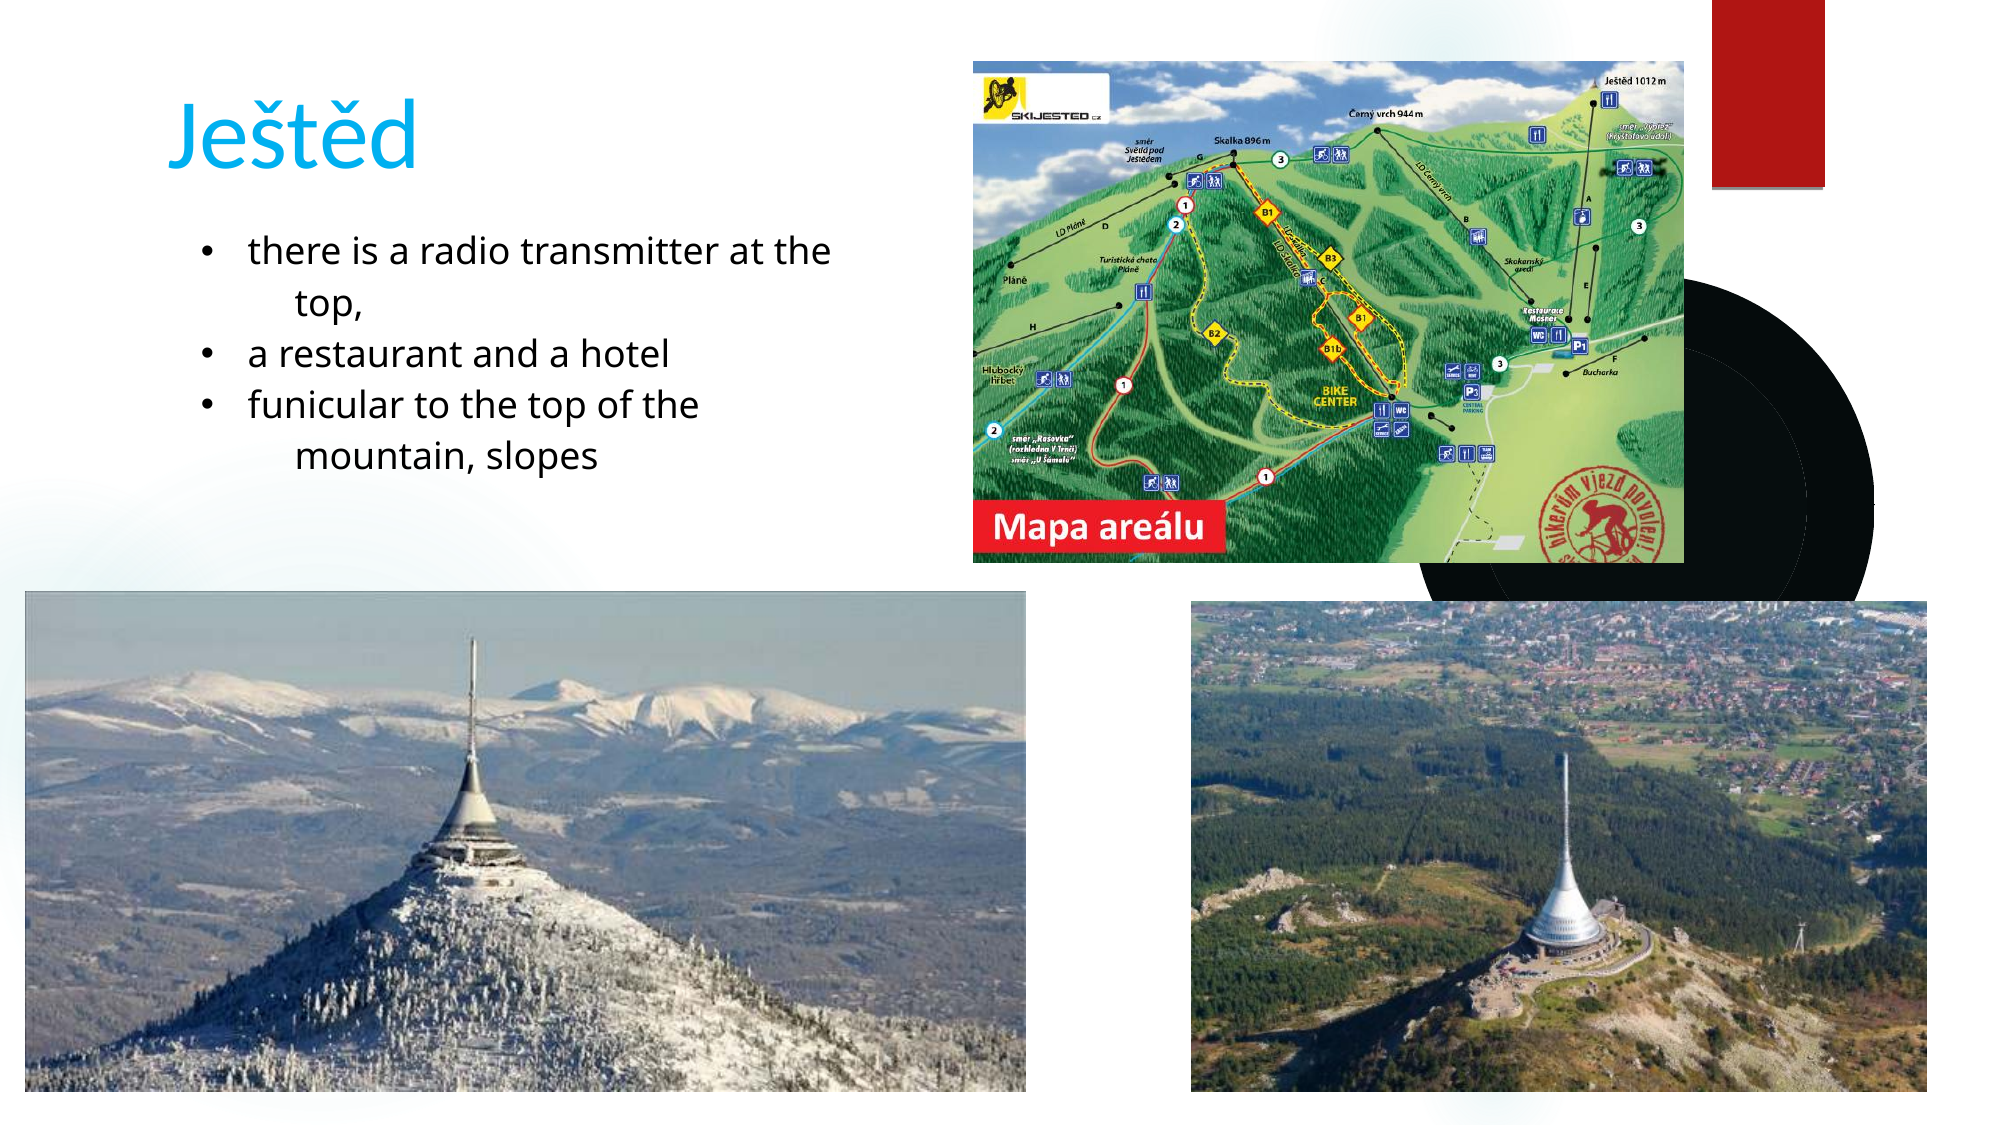

Ještěd
there is a radio transmitter at the top,
a restaurant and a hotel
funicular to the top of the mountain, slopes
# Ještěd (1012 m)